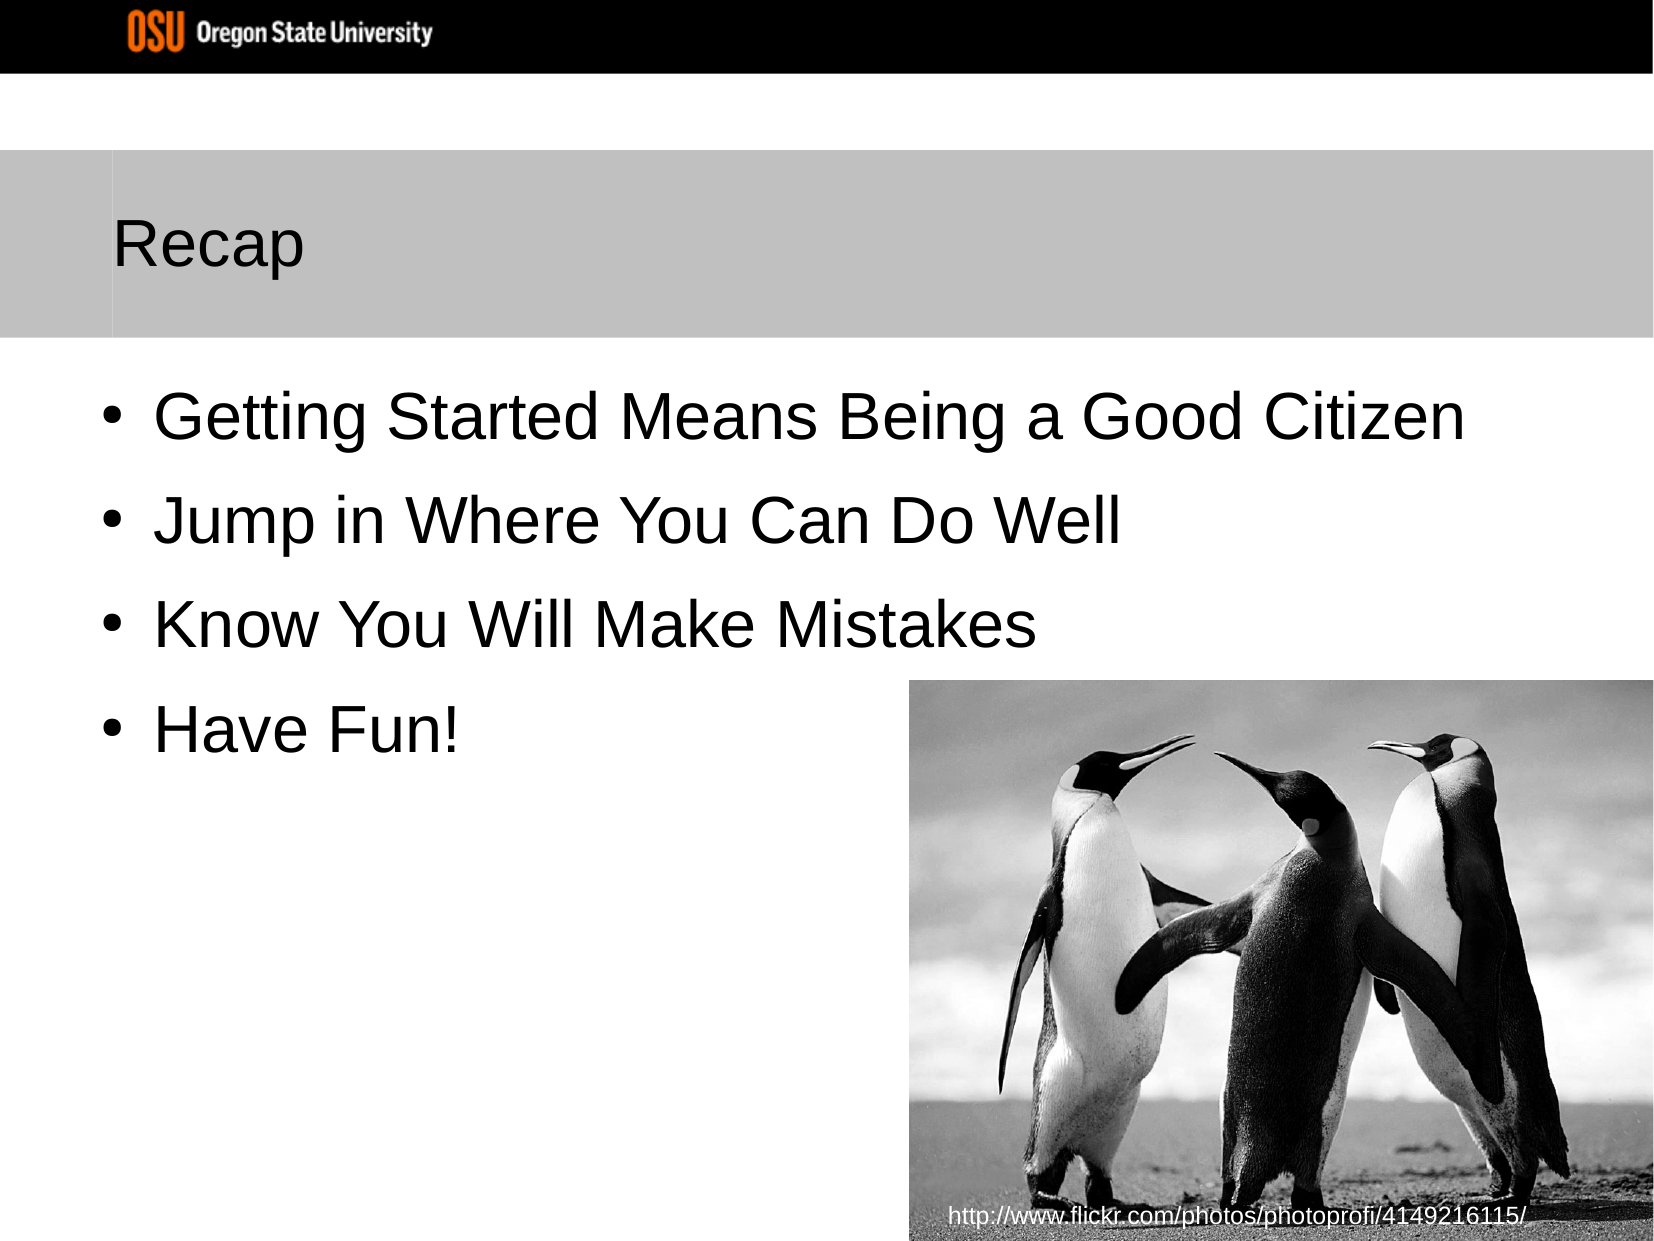

# Recap
Getting Started Means Being a Good Citizen
Jump in Where You Can Do Well
Know You Will Make Mistakes
Have Fun!
http://www.flickr.com/photos/photoprofi/4149216115/